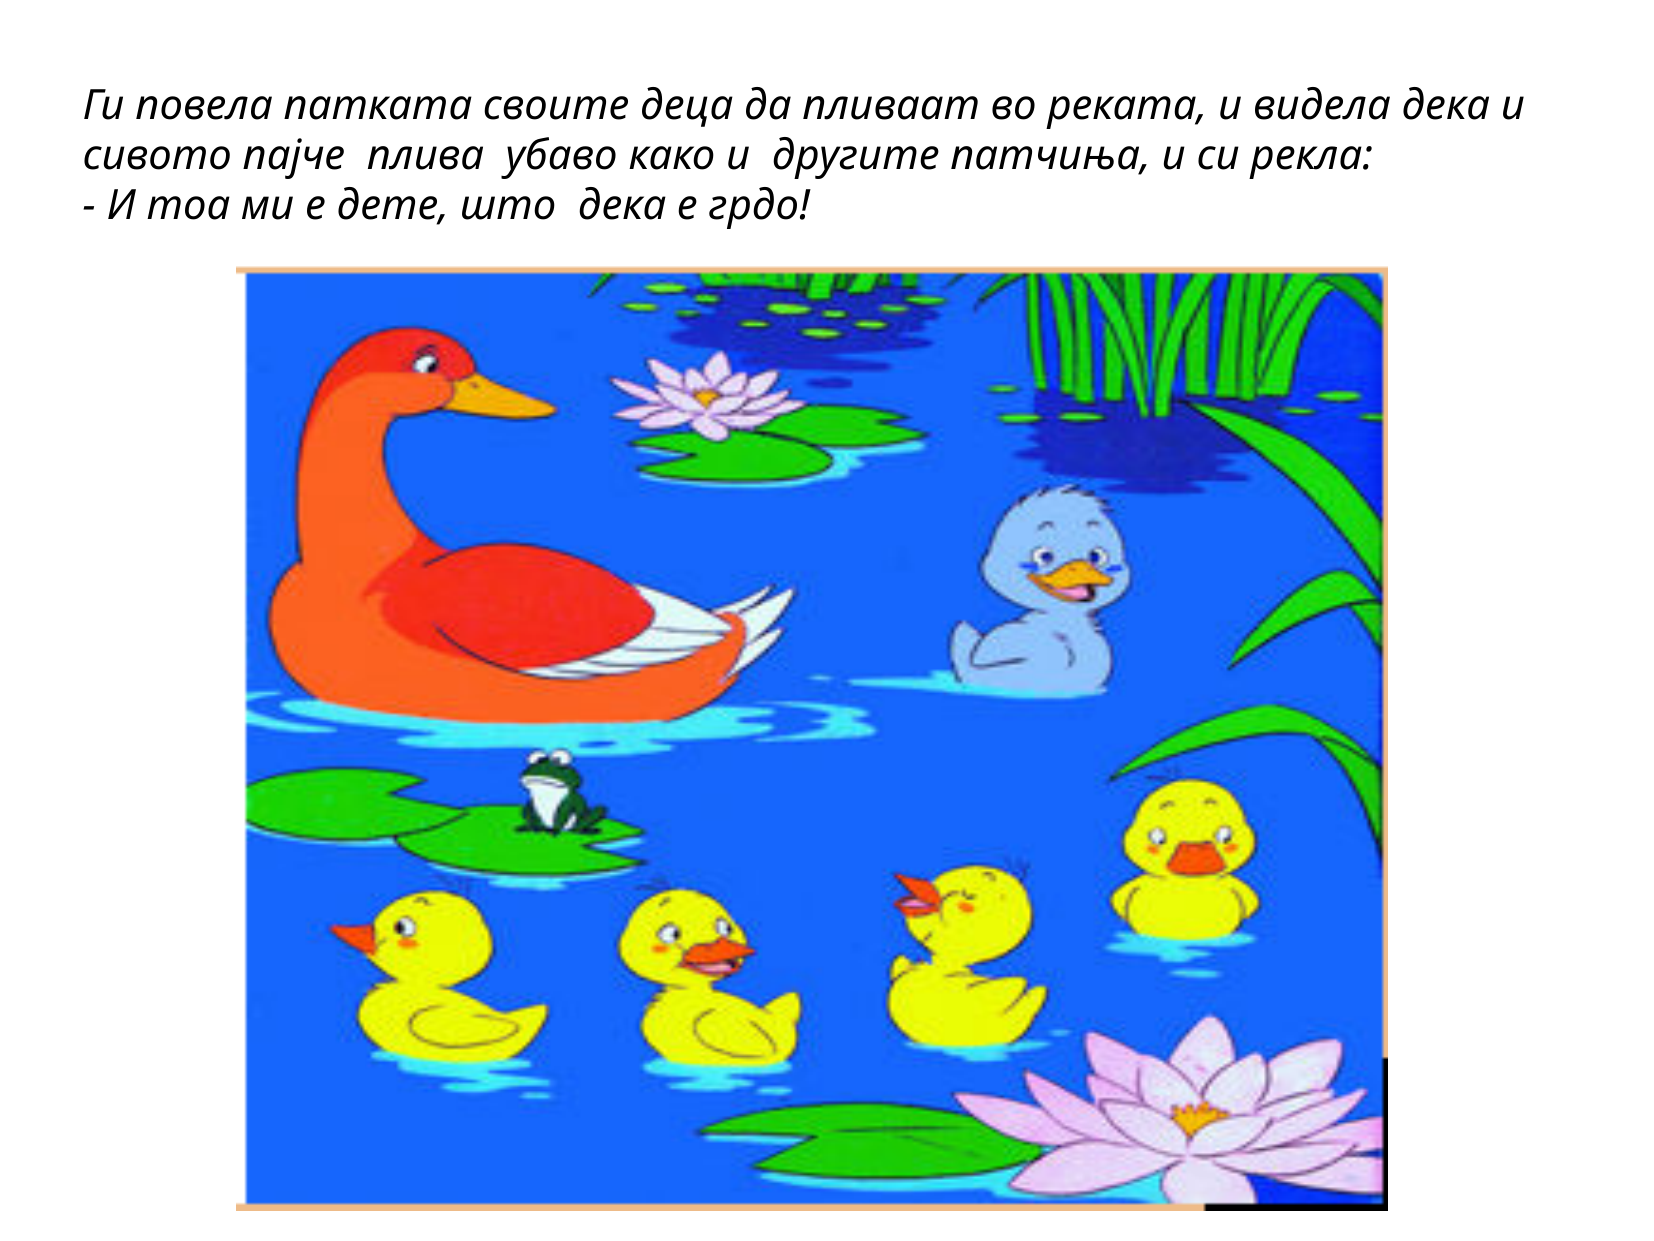

# Ги повела патката своите деца да пливаат во реката, и видела дека и сивото пајче плива убаво како и другите патчиња, и си рекла:  - И тоа ми е дете, што дека е грдо!